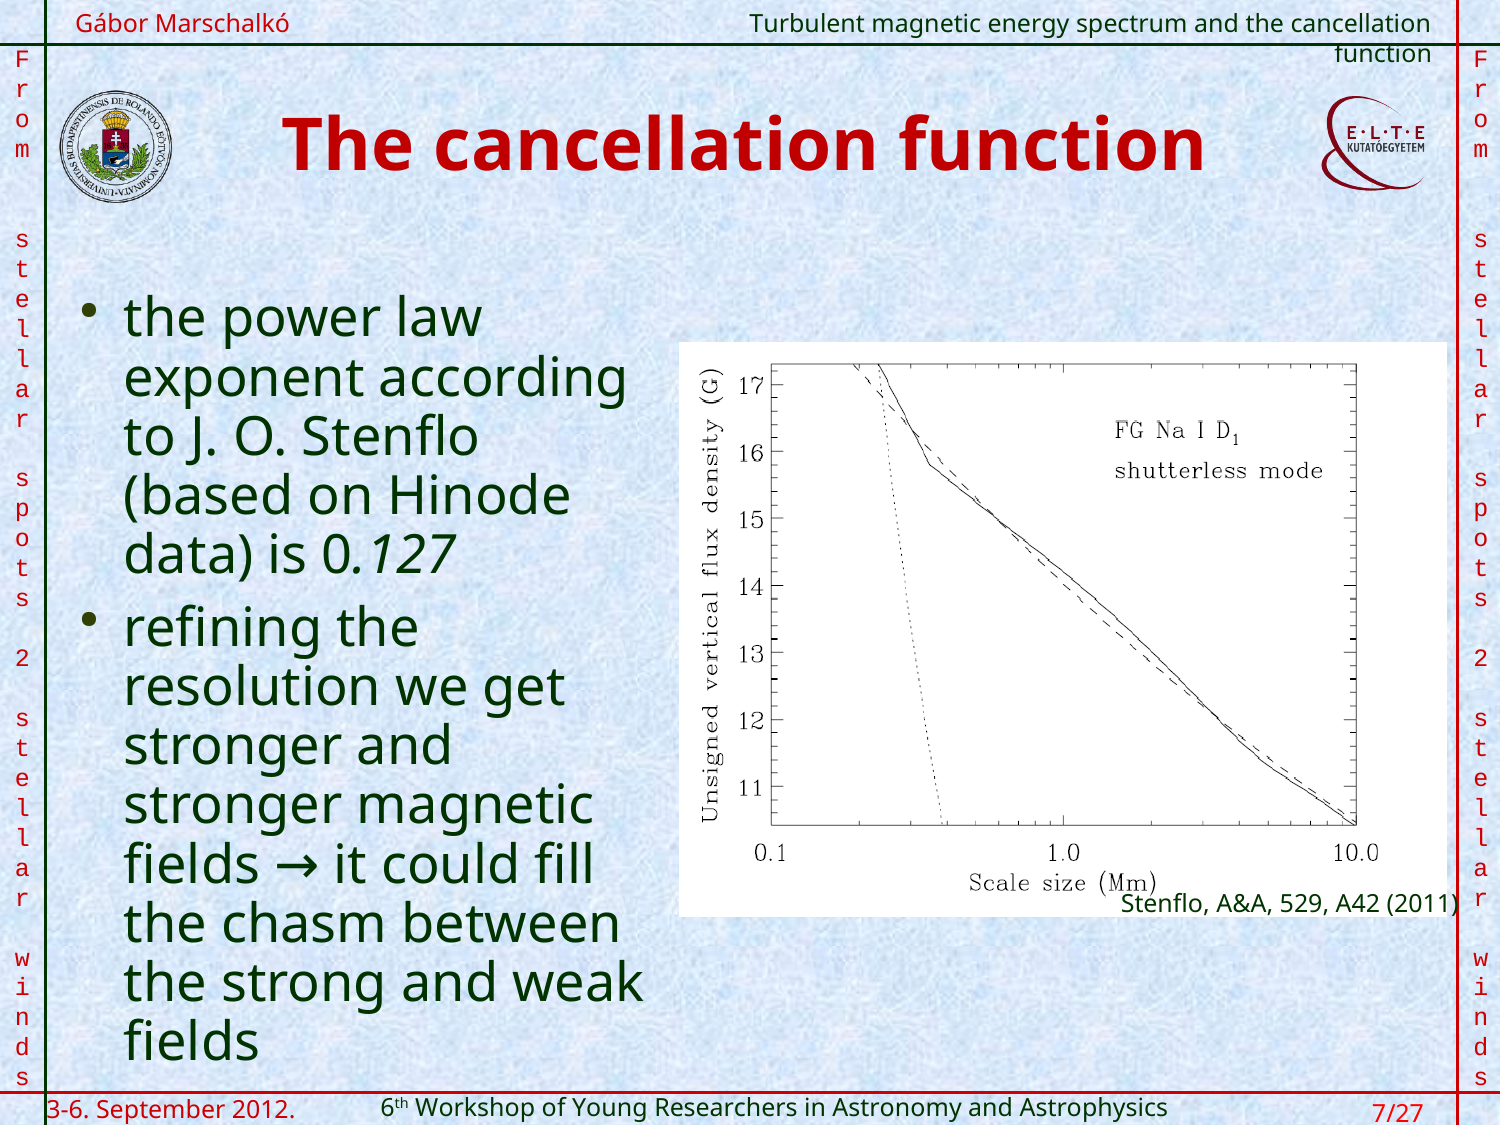

The cancellation function
# the power law exponent according to J. O. Stenflo (based on Hinode data) is 0.127
refining the resolution we get stronger and stronger magnetic fields → it could fill the chasm between the strong and weak fields
Stenflo, A&A, 529, A42 (2011)